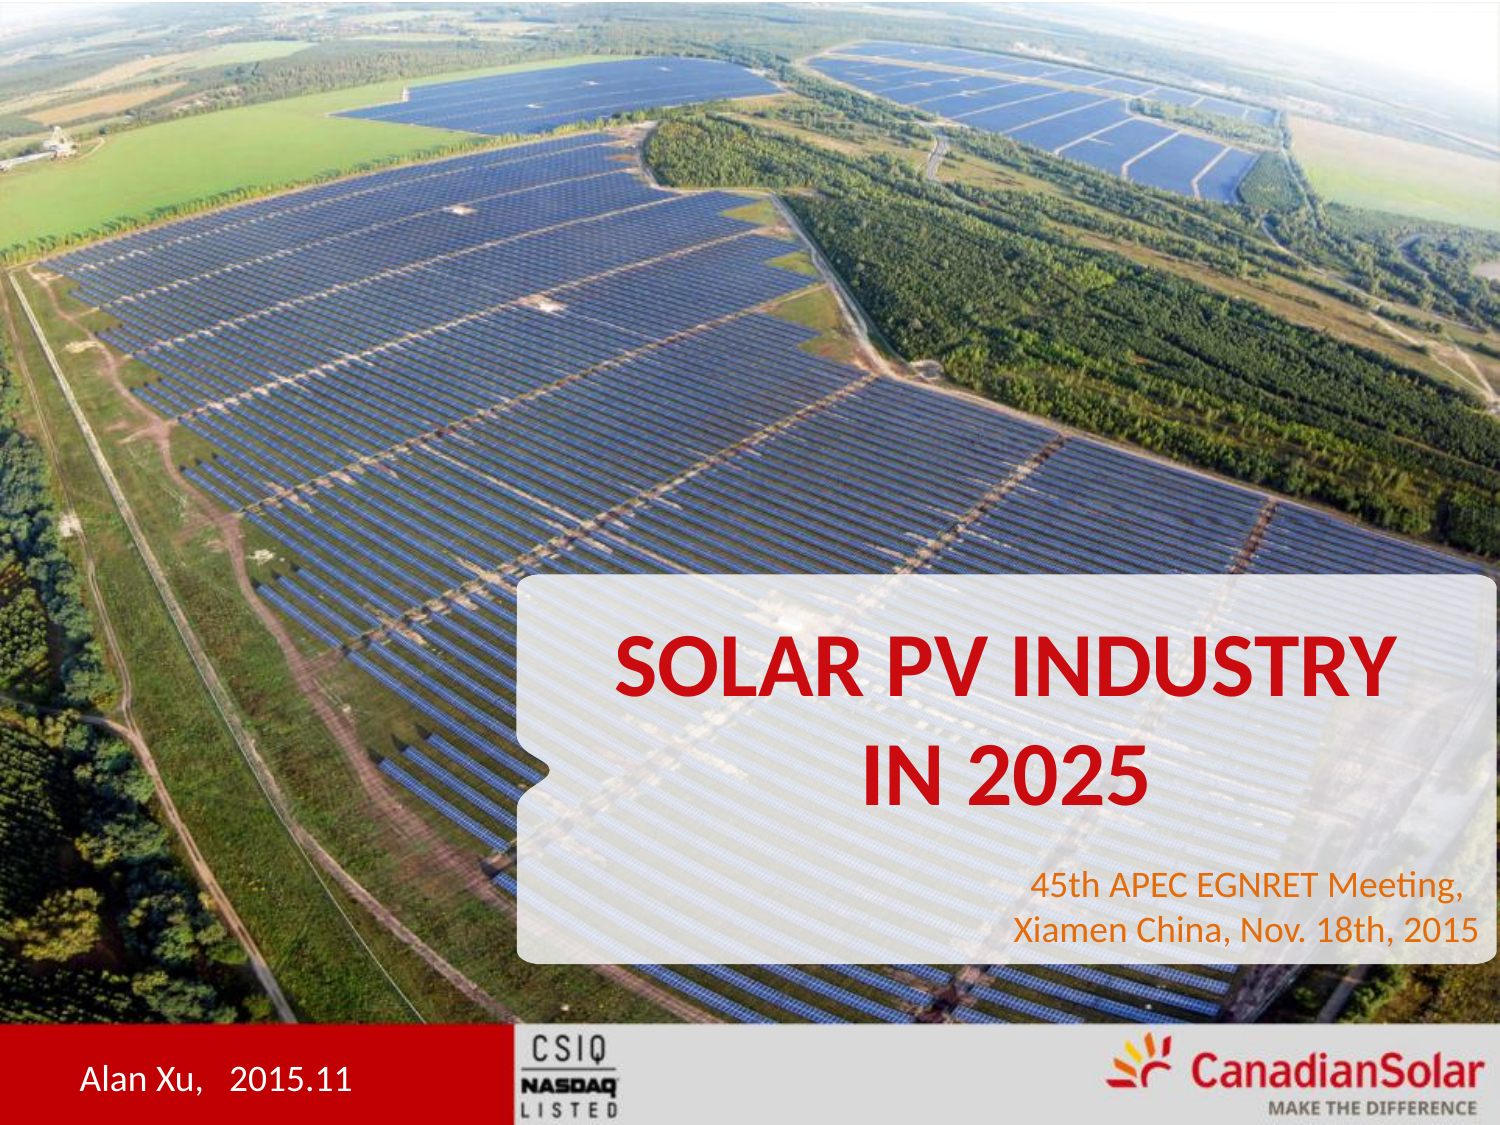

SOLAR PV INDUSTRY
IN 2025
 45th APEC EGNRET Meeting,
 Xiamen China, Nov. 18th, 2015
Alan Xu, 2015.11